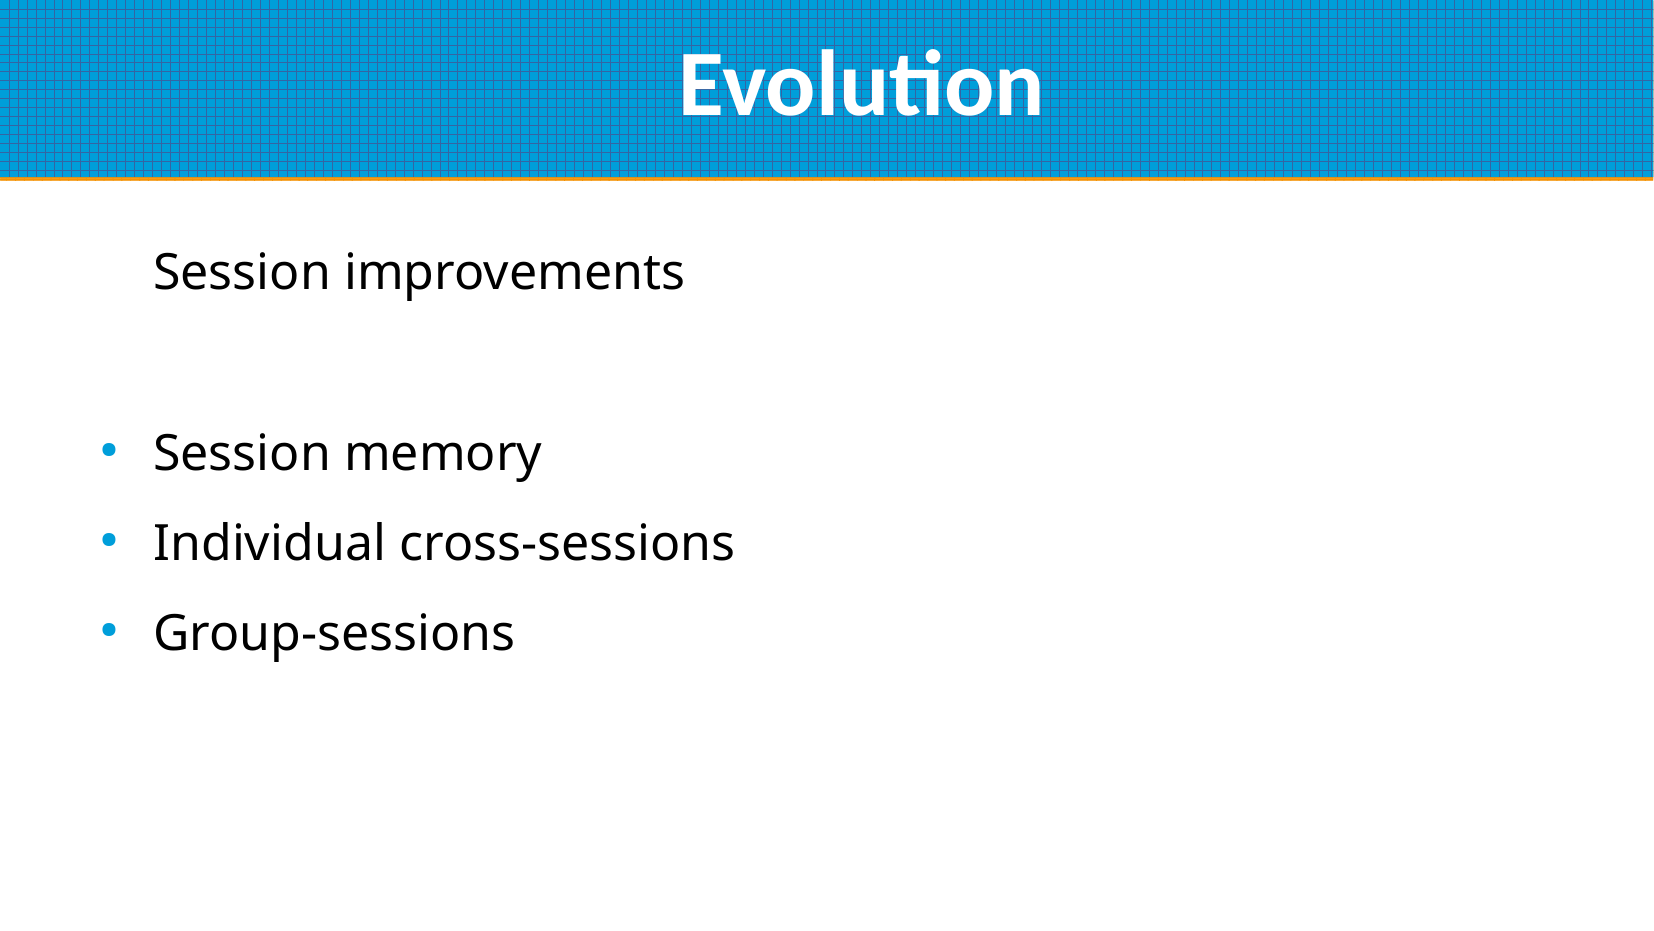

# Evolution
Session improvements
Session memory
Individual cross-sessions
Group-sessions